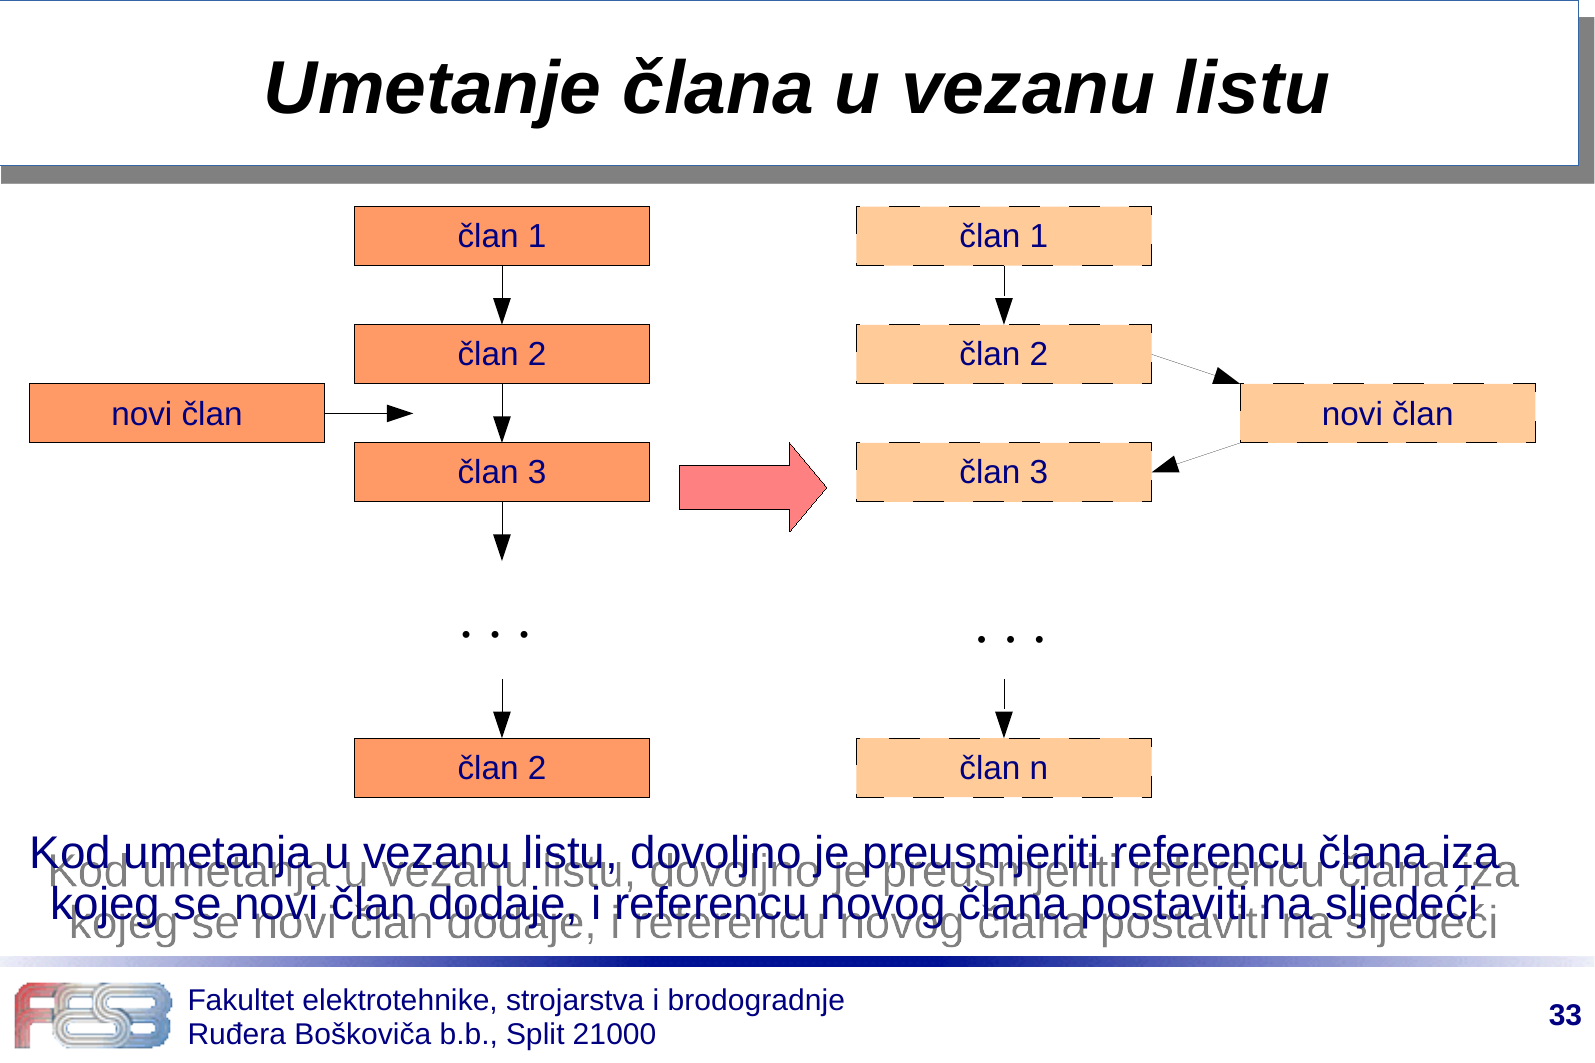

# Umetanje člana u vezanu listu
član 1
član 1
član 2
član 2
novi član
novi član
član 3
član 3
. . .
. . .
član 2
član n
Kod umetanja u vezanu listu, dovoljno je preusmjeriti referencu člana iza kojeg se novi član dodaje, i referencu novog člana postaviti na sljedeći